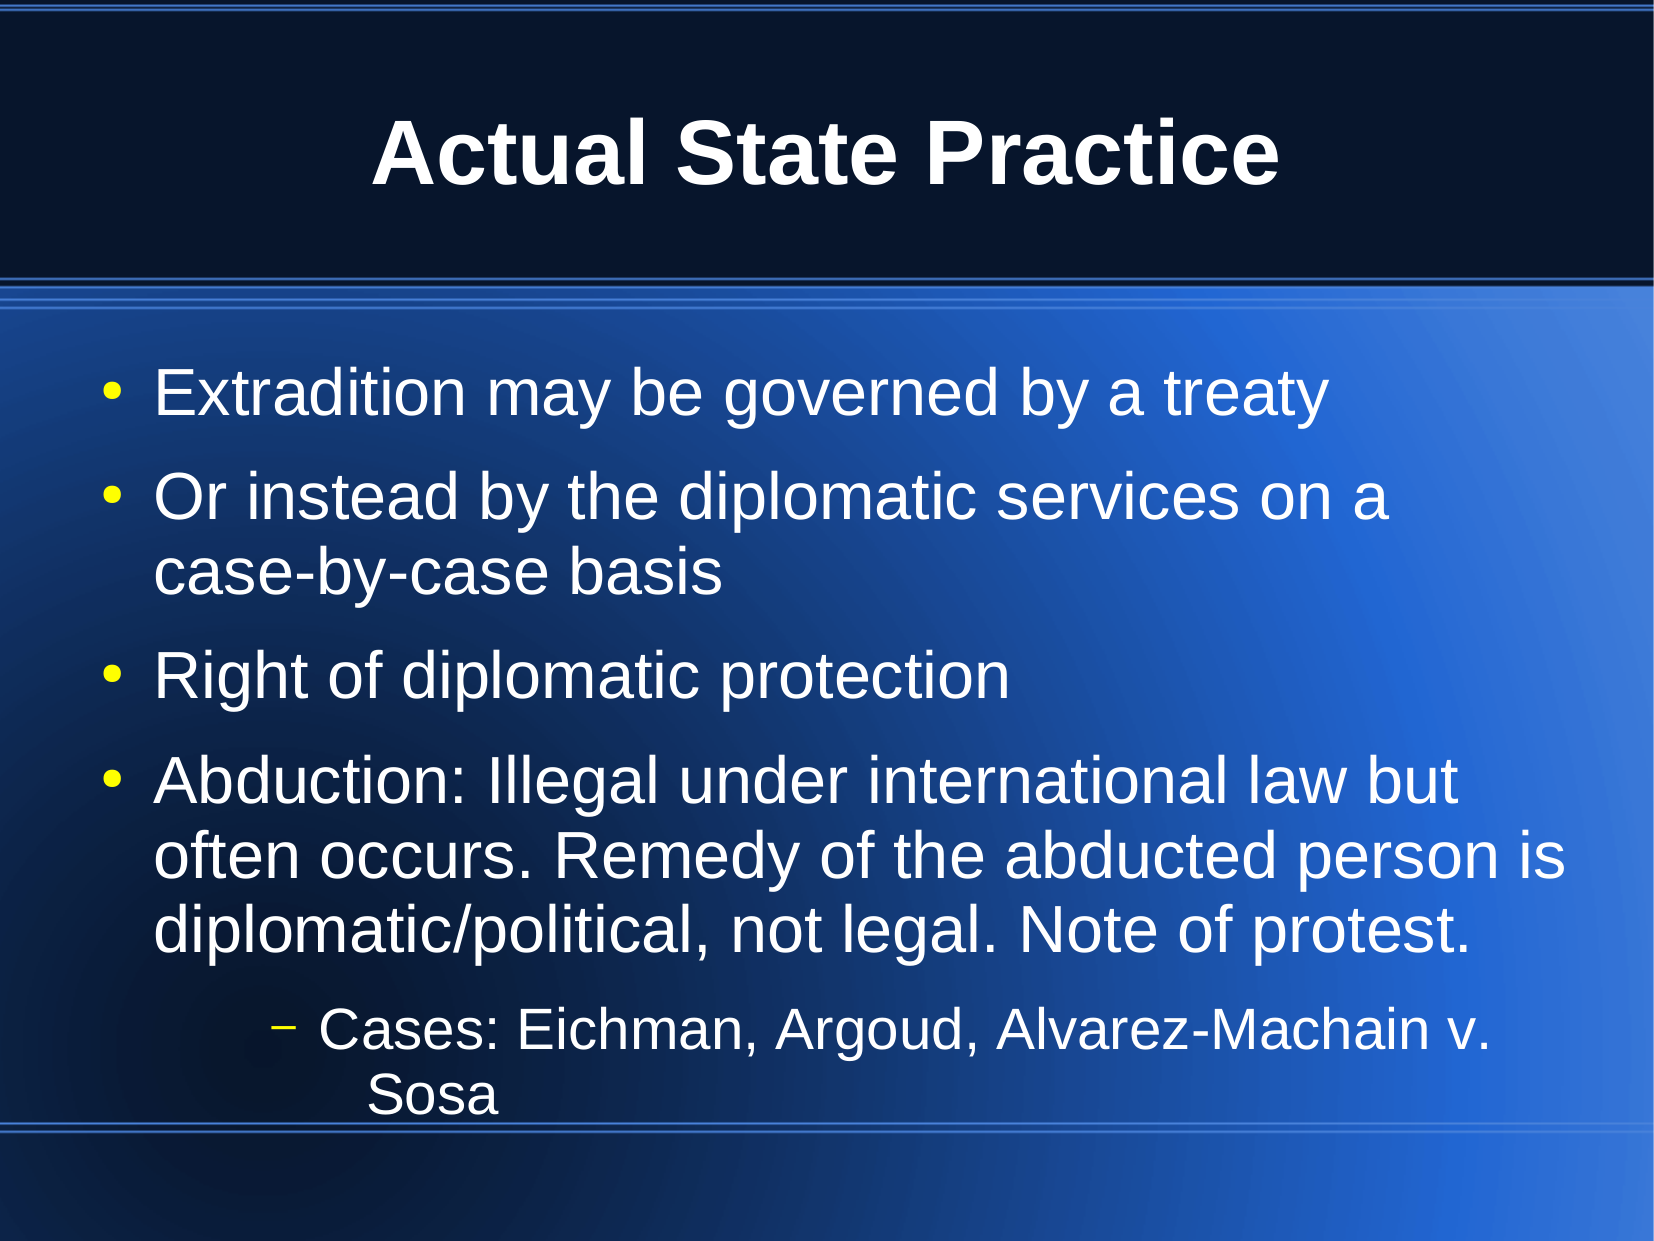

# Actual State Practice
Extradition may be governed by a treaty
Or instead by the diplomatic services on a case-by-case basis
Right of diplomatic protection
Abduction: Illegal under international law but often occurs. Remedy of the abducted person is diplomatic/political, not legal. Note of protest.
Cases: Eichman, Argoud, Alvarez-Machain v. Sosa